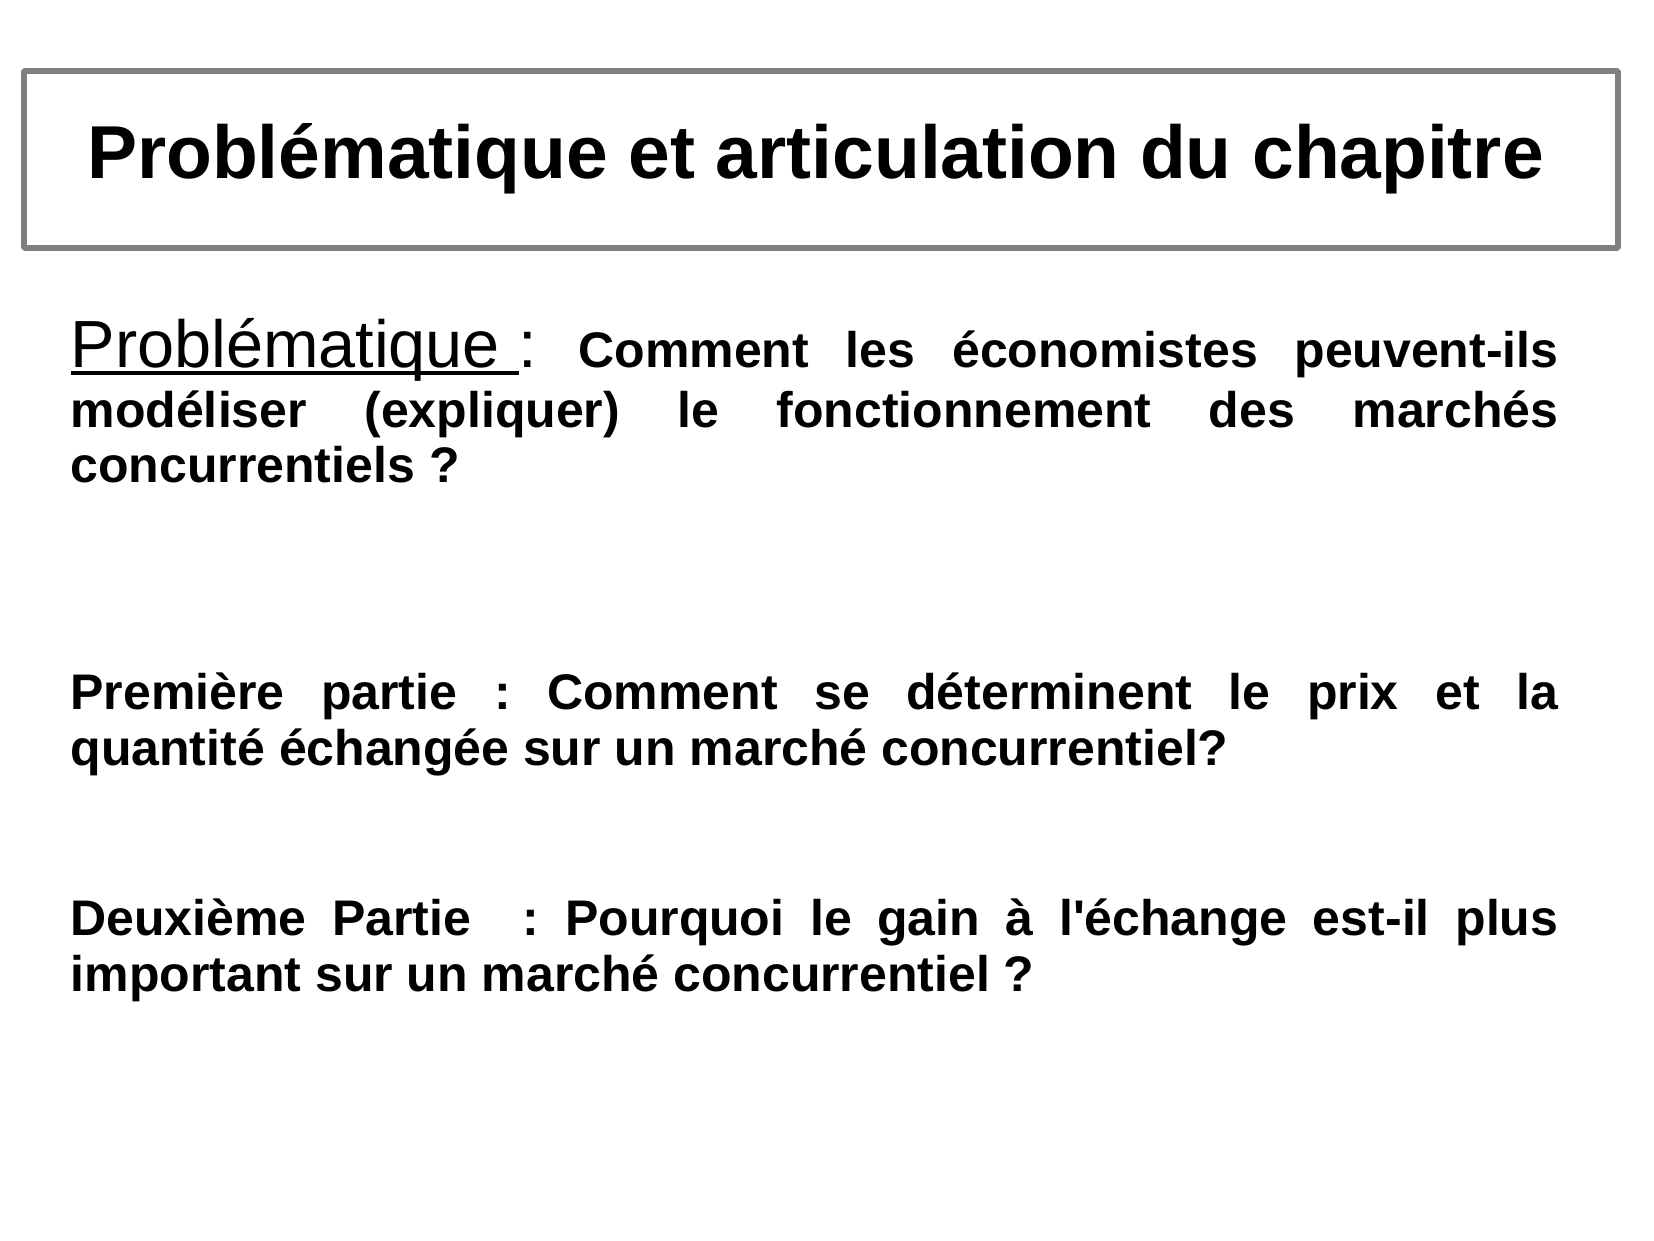

# Problématique et articulation du chapitre
Problématique : Comment les économistes peuvent-ils modéliser (expliquer) le fonctionnement des marchés concurrentiels ?
Première partie : Comment se déterminent le prix et la quantité échangée sur un marché concurrentiel?
Deuxième Partie : Pourquoi le gain à l'échange est-il plus important sur un marché concurrentiel ?